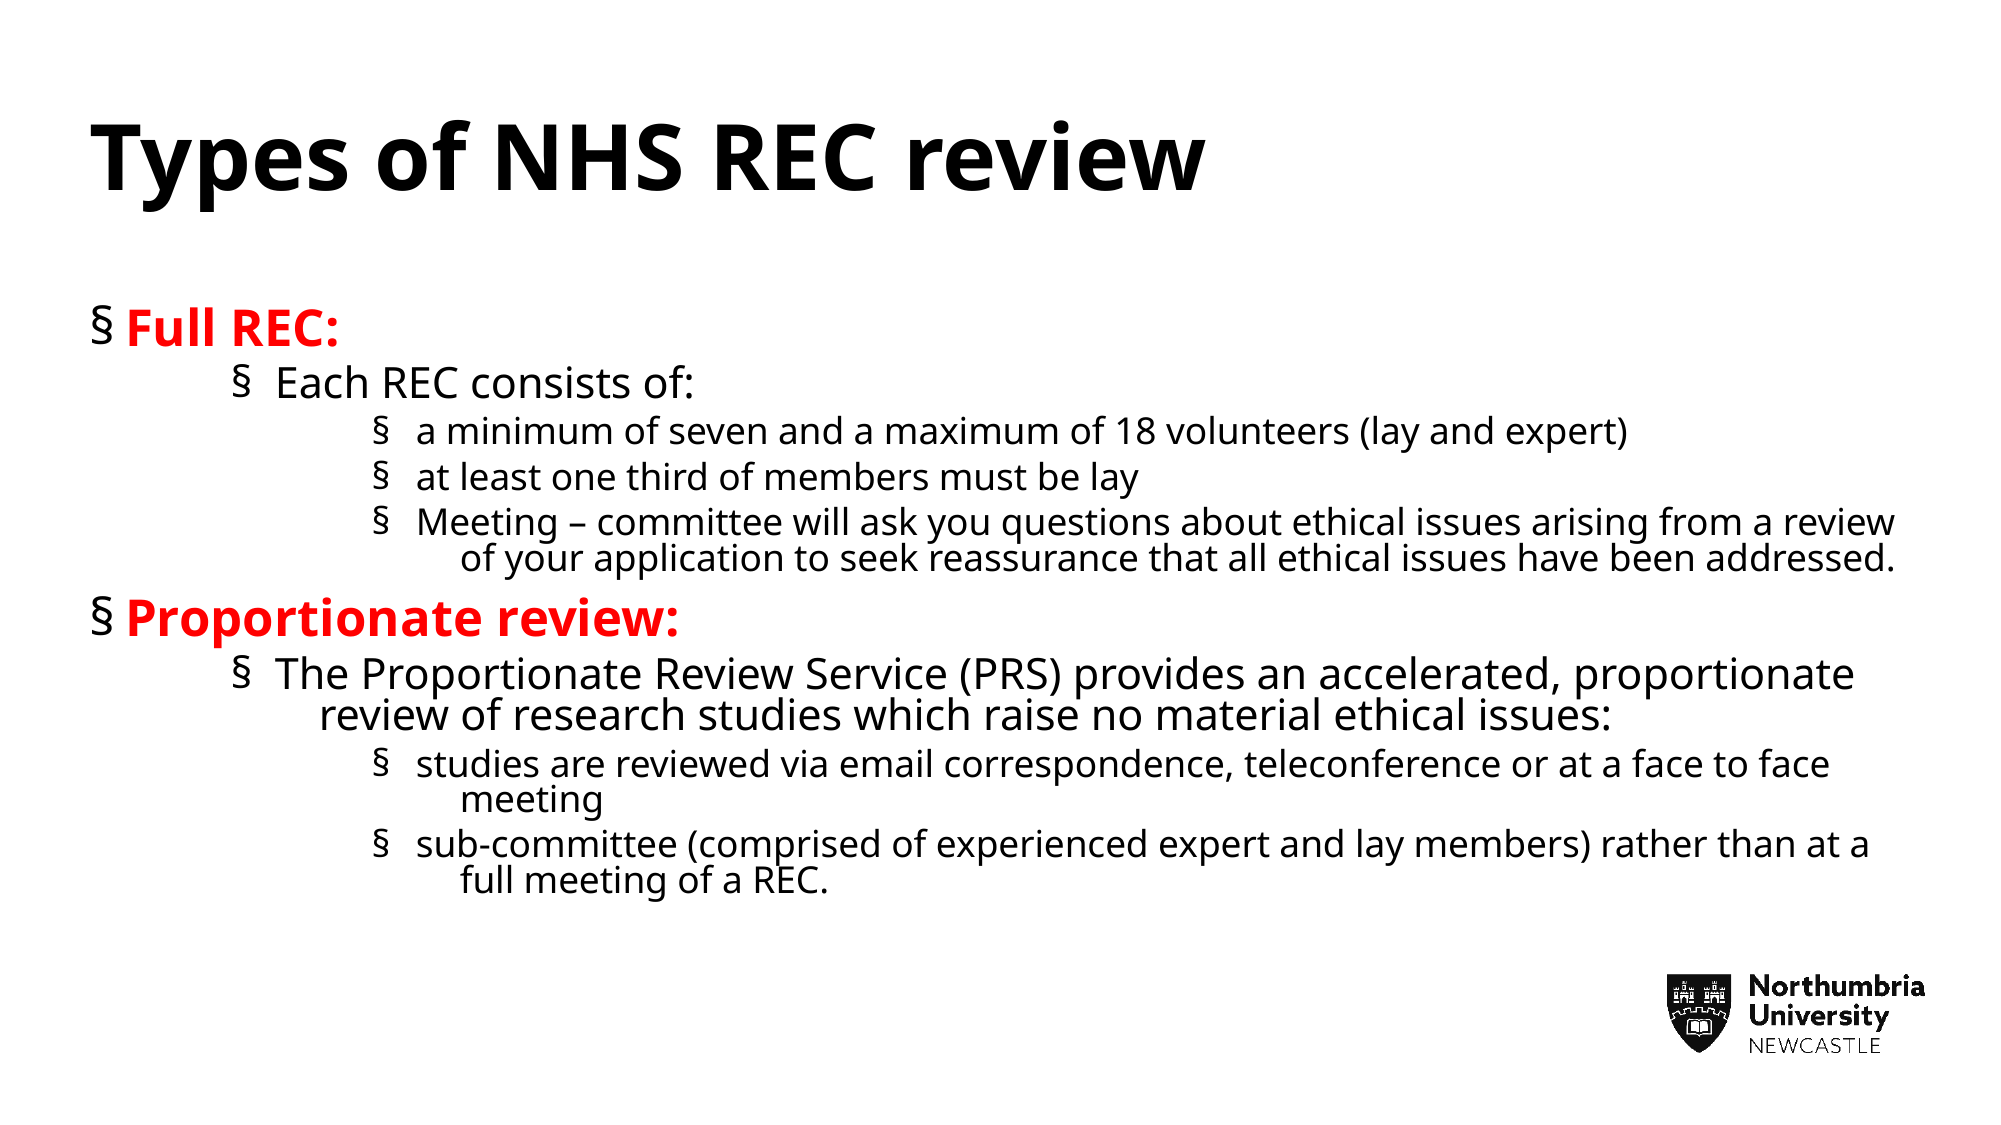

Types of NHS REC review
# Full REC:
Each REC consists of:
a minimum of seven and a maximum of 18 volunteers (lay and expert)
at least one third of members must be lay
Meeting – committee will ask you questions about ethical issues arising from a review of your application to seek reassurance that all ethical issues have been addressed.
Proportionate review:
The Proportionate Review Service (PRS) provides an accelerated, proportionate review of research studies which raise no material ethical issues:
studies are reviewed via email correspondence, teleconference or at a face to face meeting
sub-committee (comprised of experienced expert and lay members) rather than at a full meeting of a REC.